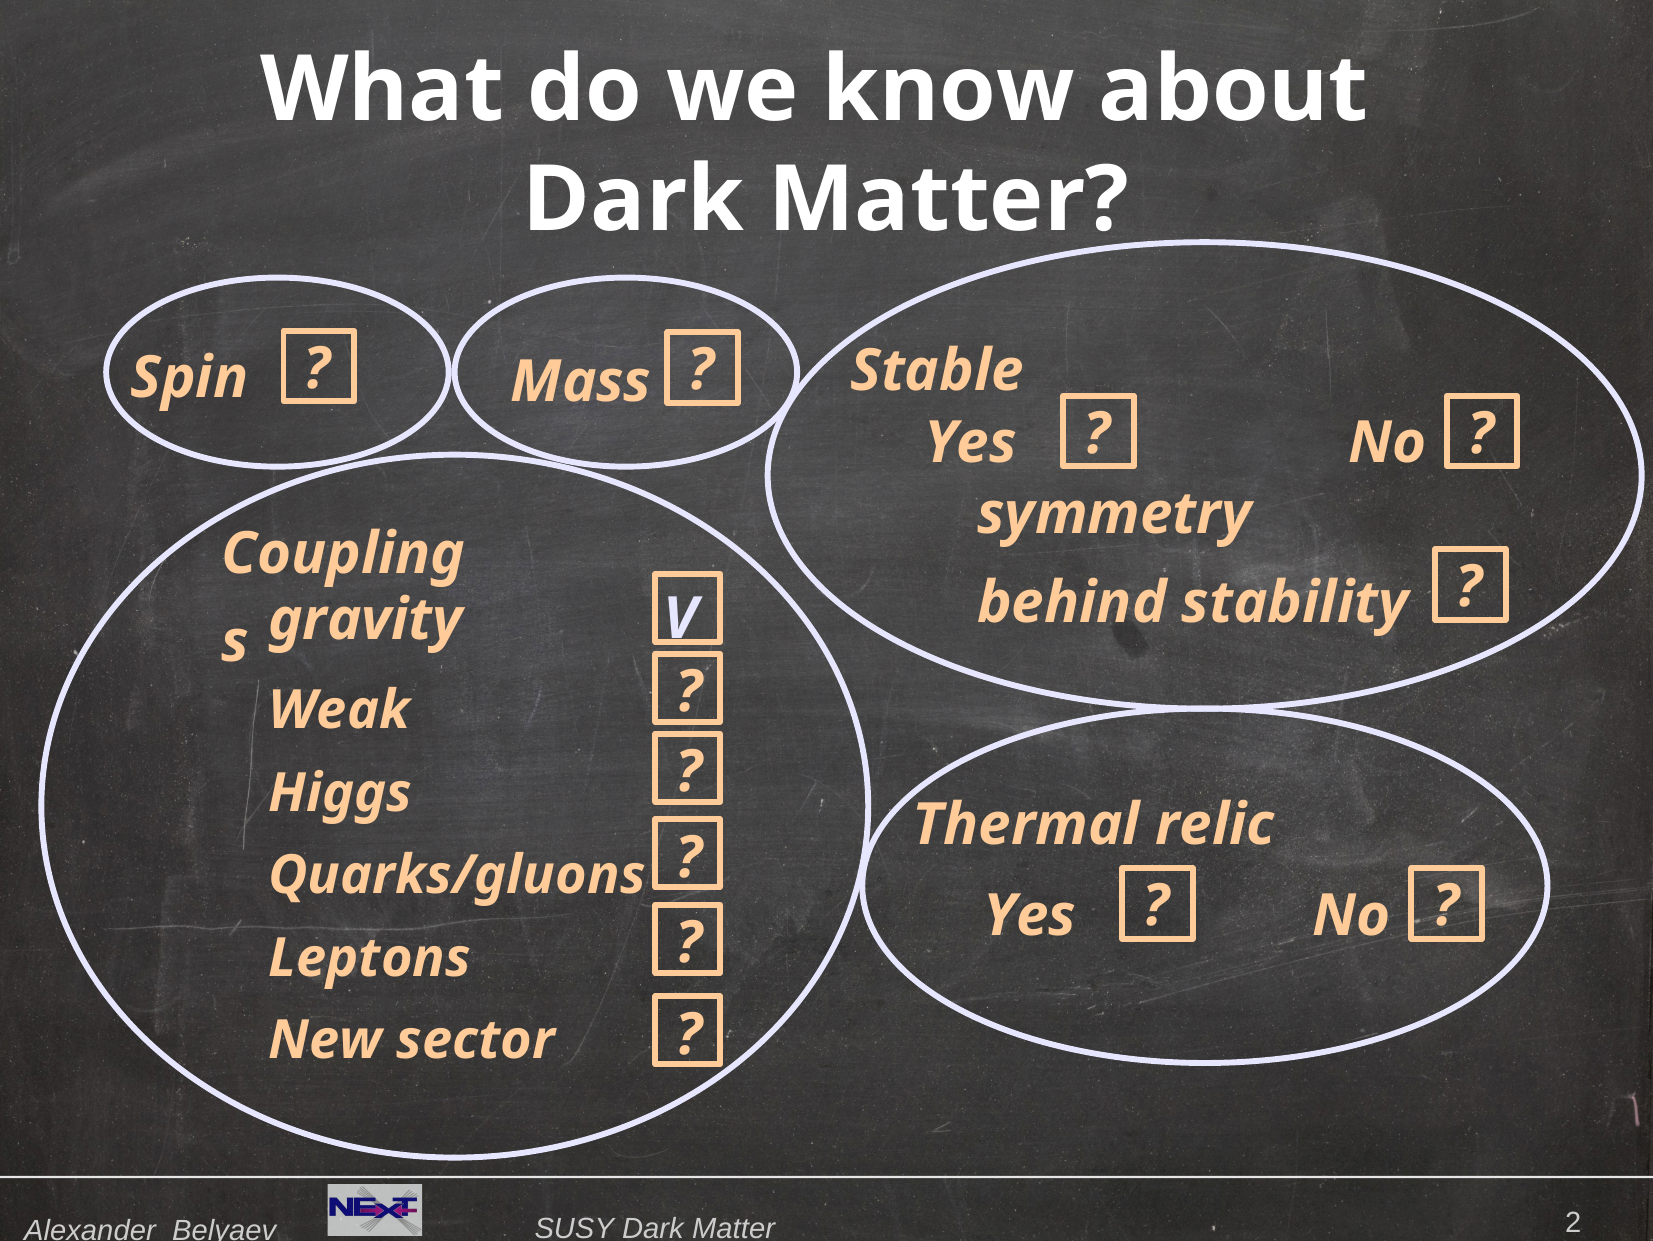

# What do we know about Dark Matter?
Stable
?
 Spin
?
Mass
?
?
Yes
No
symmetry behind stability
Couplings
?
gravity
V
?
Weak
Higgs
Quarks/gluons
Leptons
New sector
?
Thermal relic
?
?
?
Yes
No
?
?